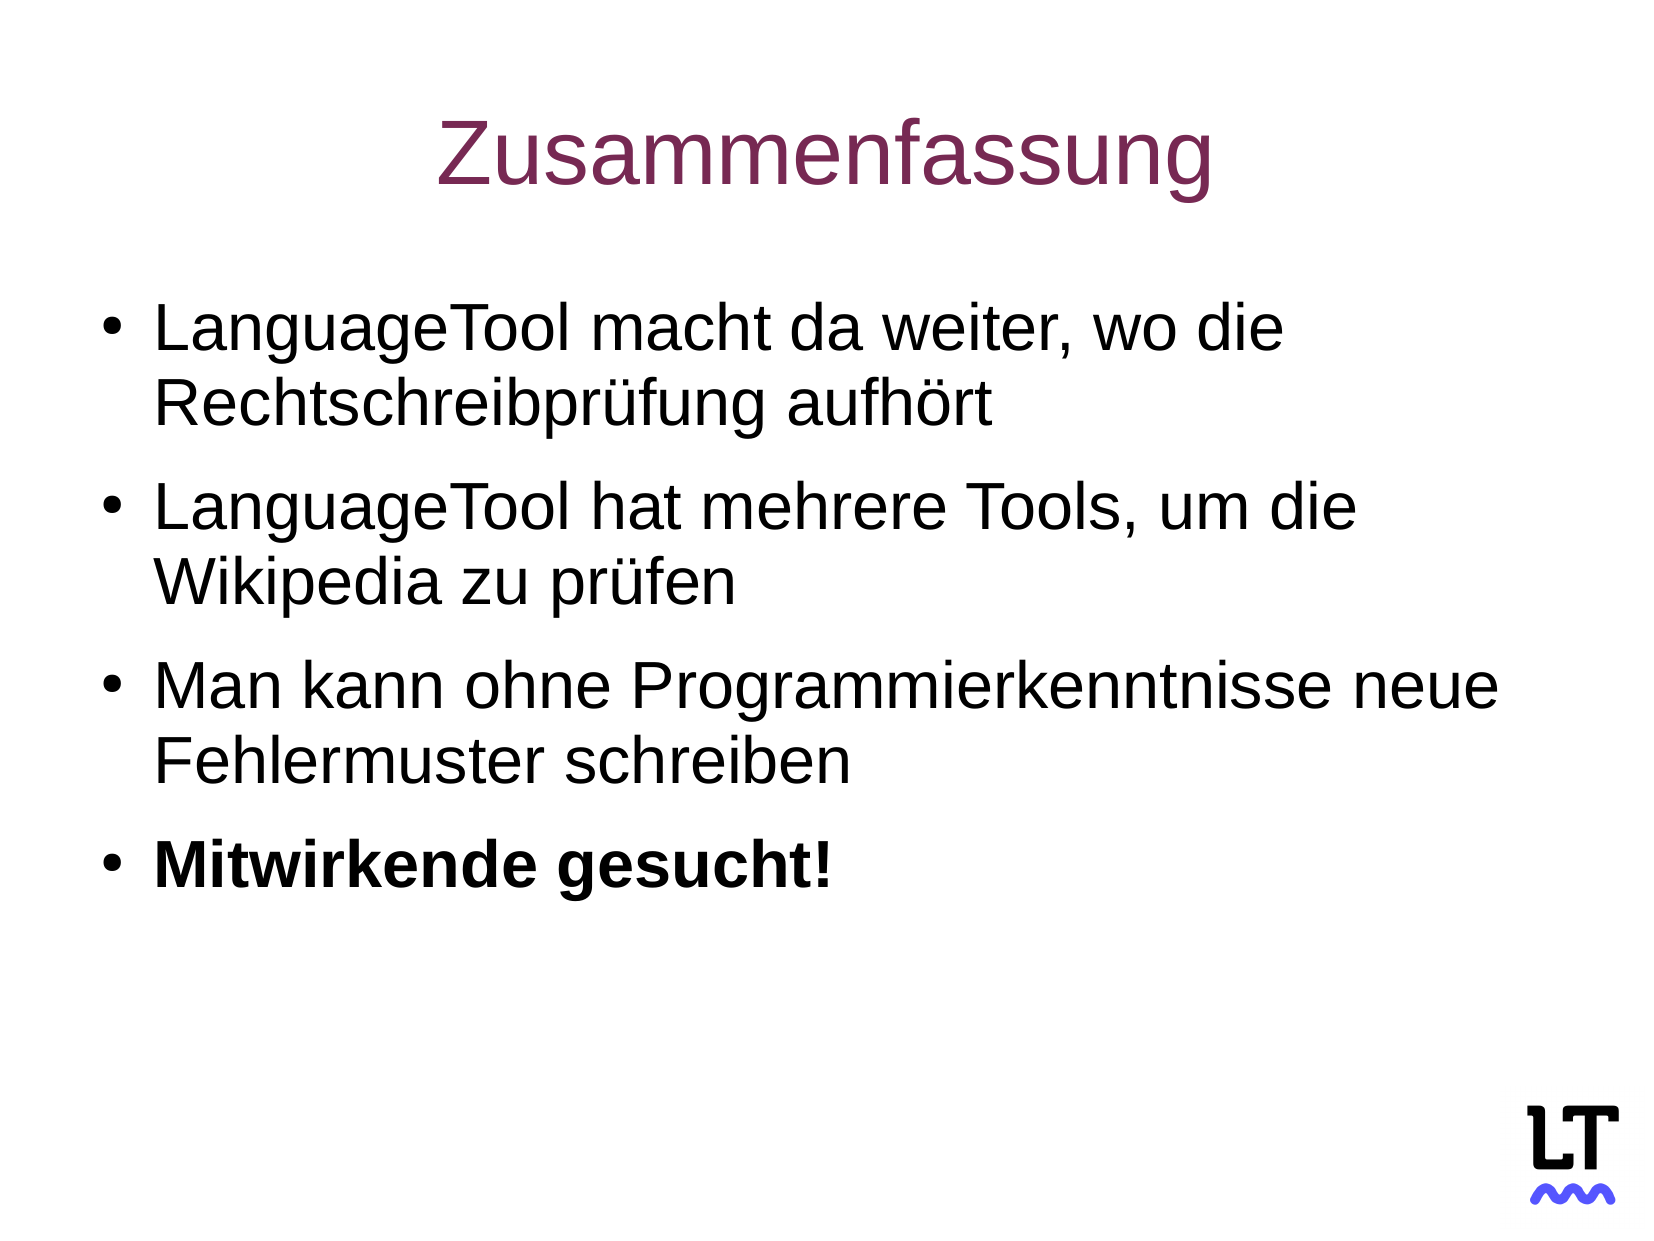

# Zusammenfassung
LanguageTool macht da weiter, wo die Rechtschreibprüfung aufhört
LanguageTool hat mehrere Tools, um die Wikipedia zu prüfen
Man kann ohne Programmierkenntnisse neue Fehlermuster schreiben
Mitwirkende gesucht!